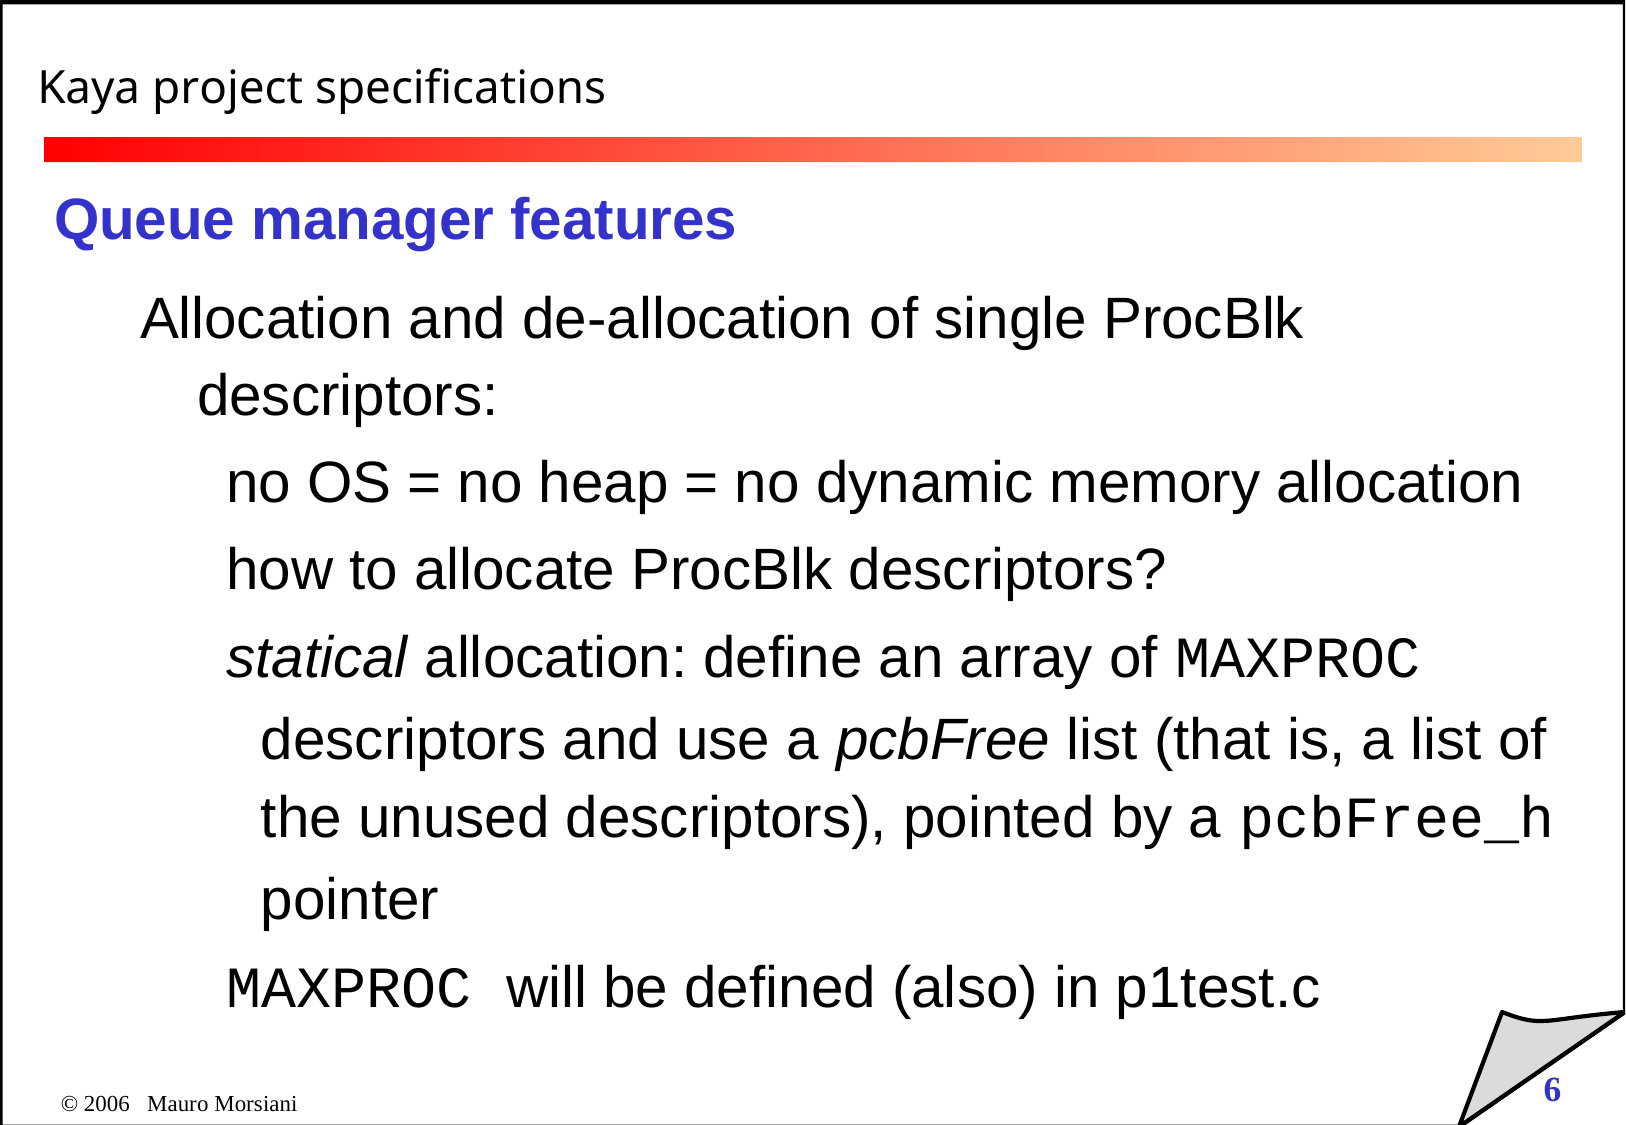

# Kaya project specifications
Queue manager features
Allocation and de-allocation of single ProcBlk descriptors:
no OS = no heap = no dynamic memory allocation
how to allocate ProcBlk descriptors?
statical allocation: define an array of MAXPROC descriptors and use a pcbFree list (that is, a list of the unused descriptors), pointed by a pcbFree_h pointer
MAXPROC will be defined (also) in p1test.c